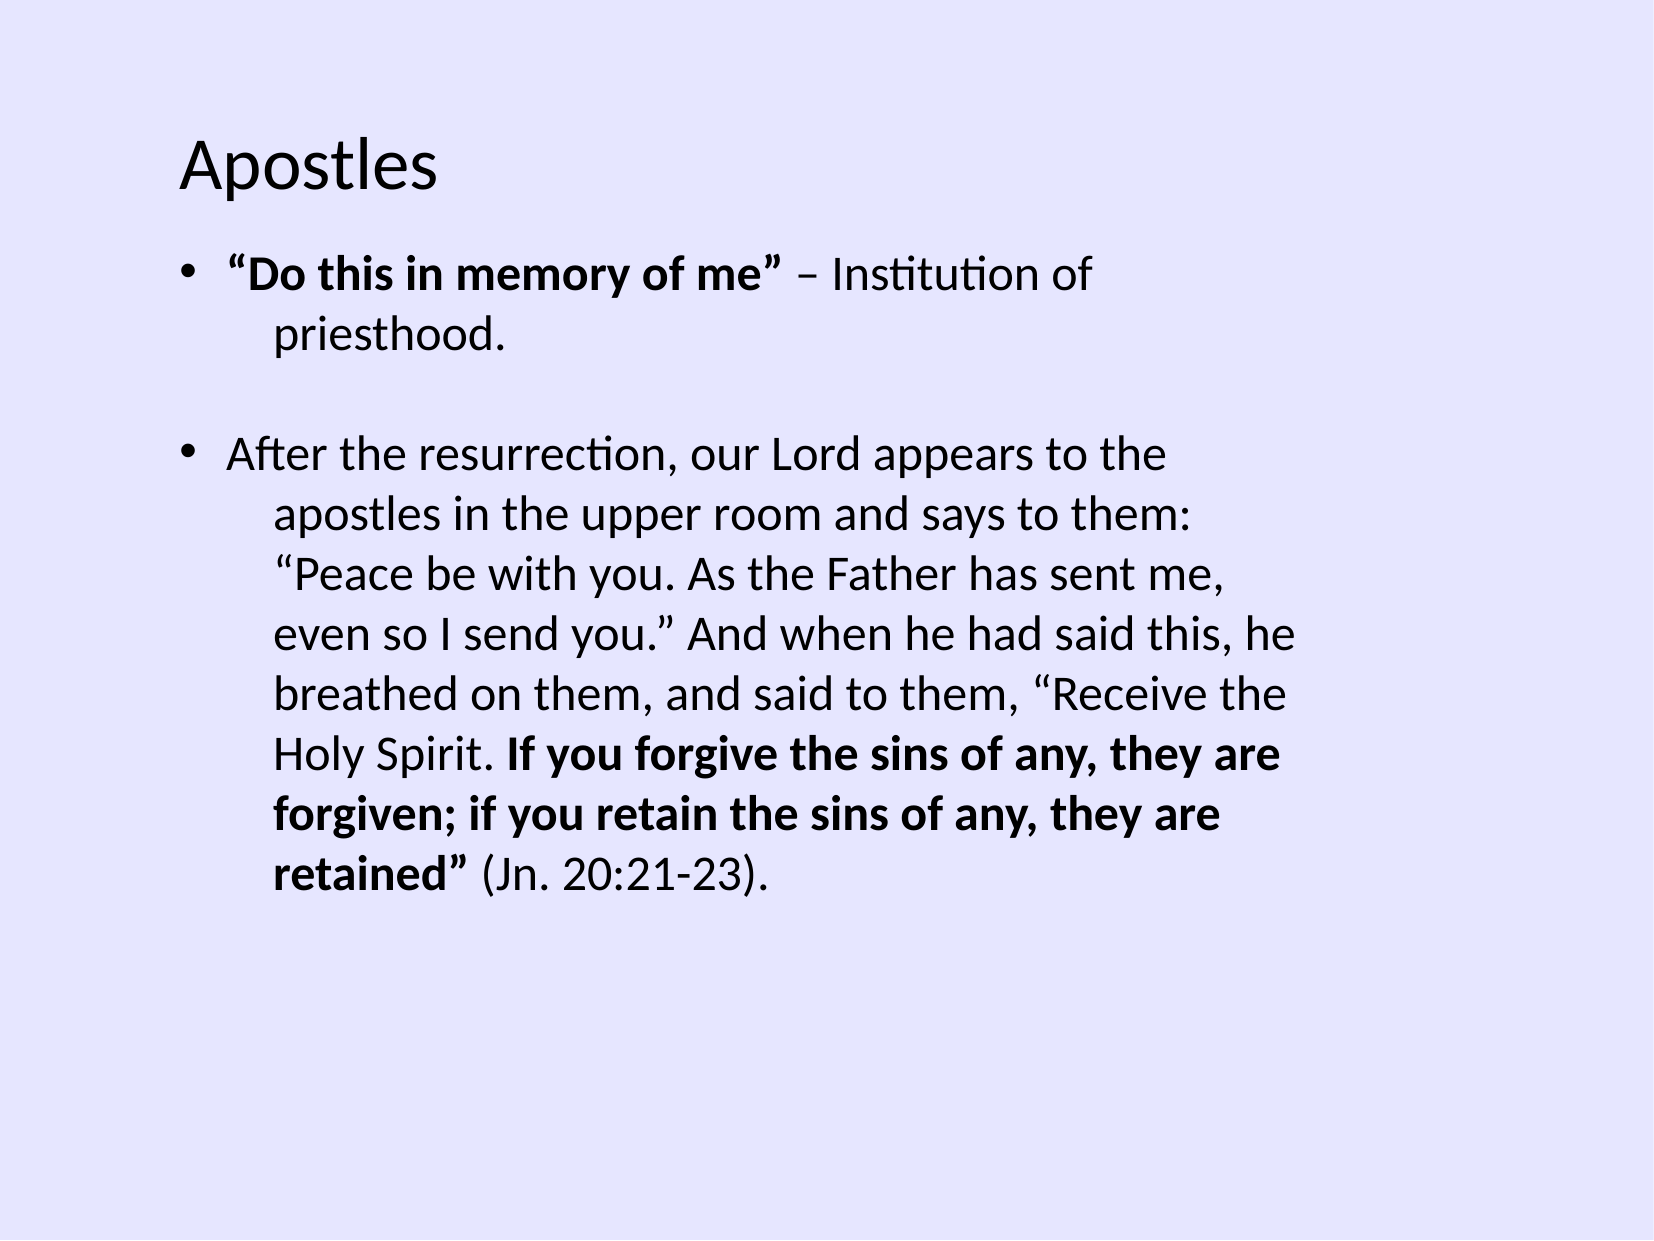

Apostles
“Do this in memory of me” – Institution of priesthood.
After the resurrection, our Lord appears to the apostles in the upper room and says to them: “Peace be with you. As the Father has sent me, even so I send you.” And when he had said this, he breathed on them, and said to them, “Receive the Holy Spirit. If you forgive the sins of any, they are forgiven; if you retain the sins of any, they are retained” (Jn. 20:21-23).